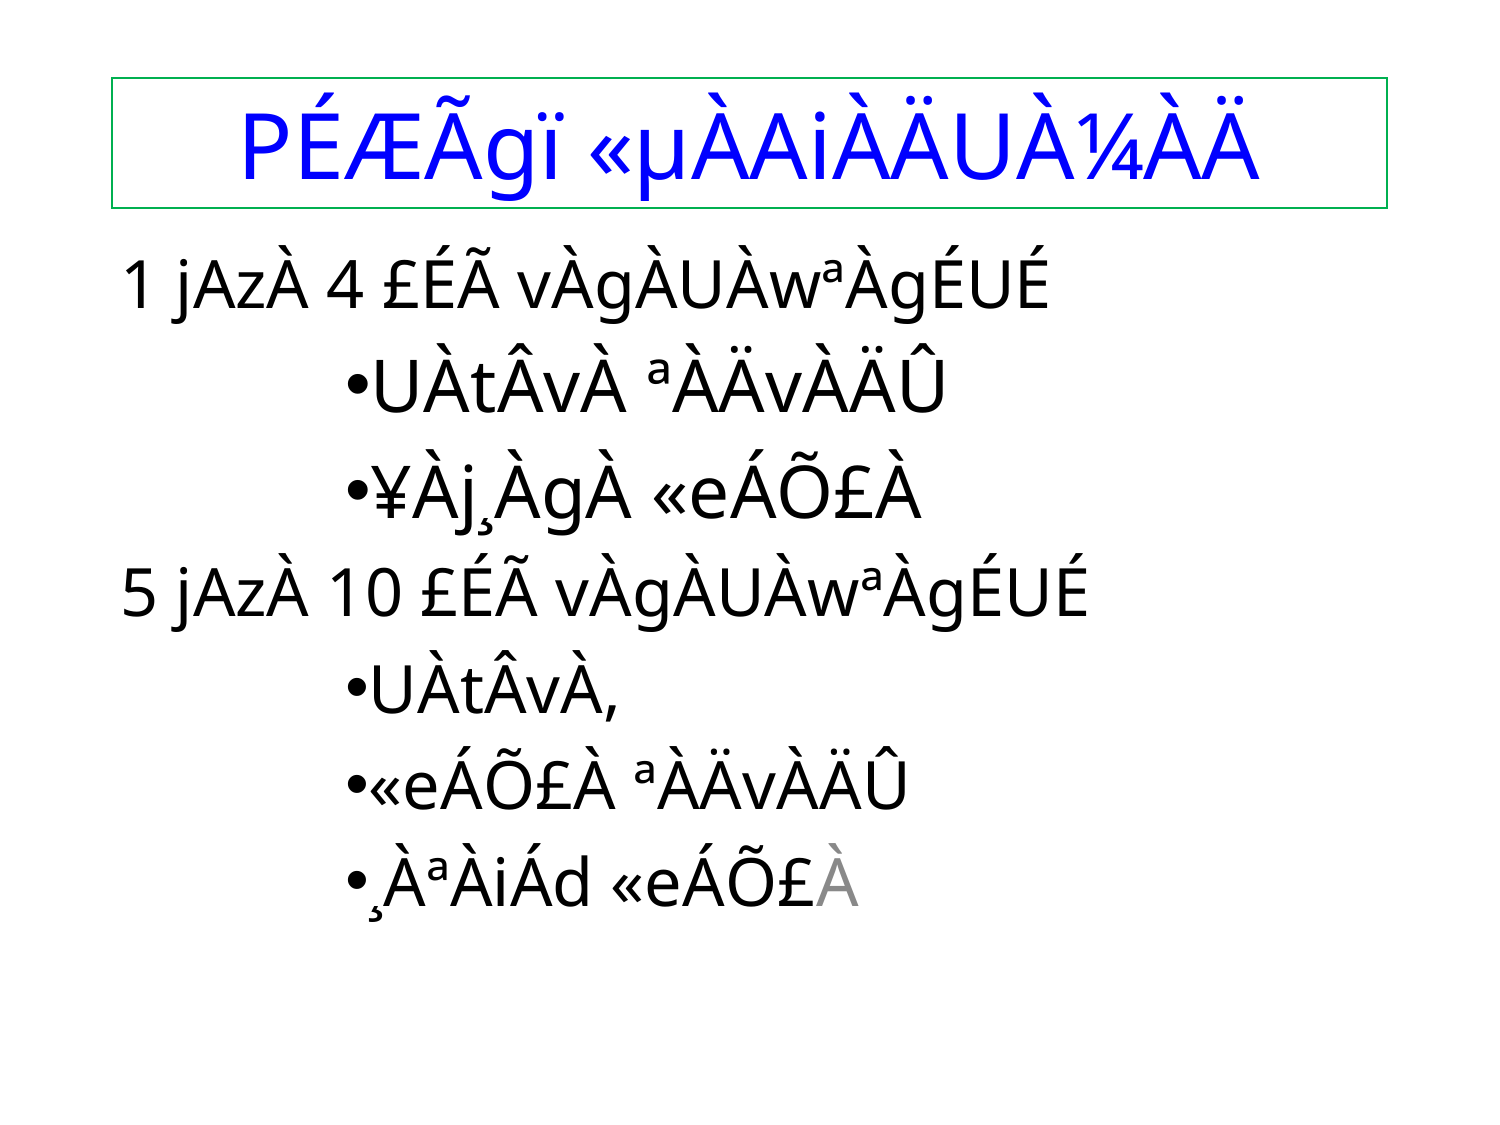

# PÉÆÃgï «µÀAiÀÄUÀ¼ÀÄ
1 jAzÀ 4 £ÉÃ vÀgÀUÀwªÀgÉUÉ
UÀtÂvÀ ªÀÄvÀÄÛ
¥Àj¸ÀgÀ «eÁÕ£À
5 jAzÀ 10 £ÉÃ vÀgÀUÀwªÀgÉUÉ
UÀtÂvÀ,
«eÁÕ£À ªÀÄvÀÄÛ
¸ÀªÀiÁd «eÁÕ£À